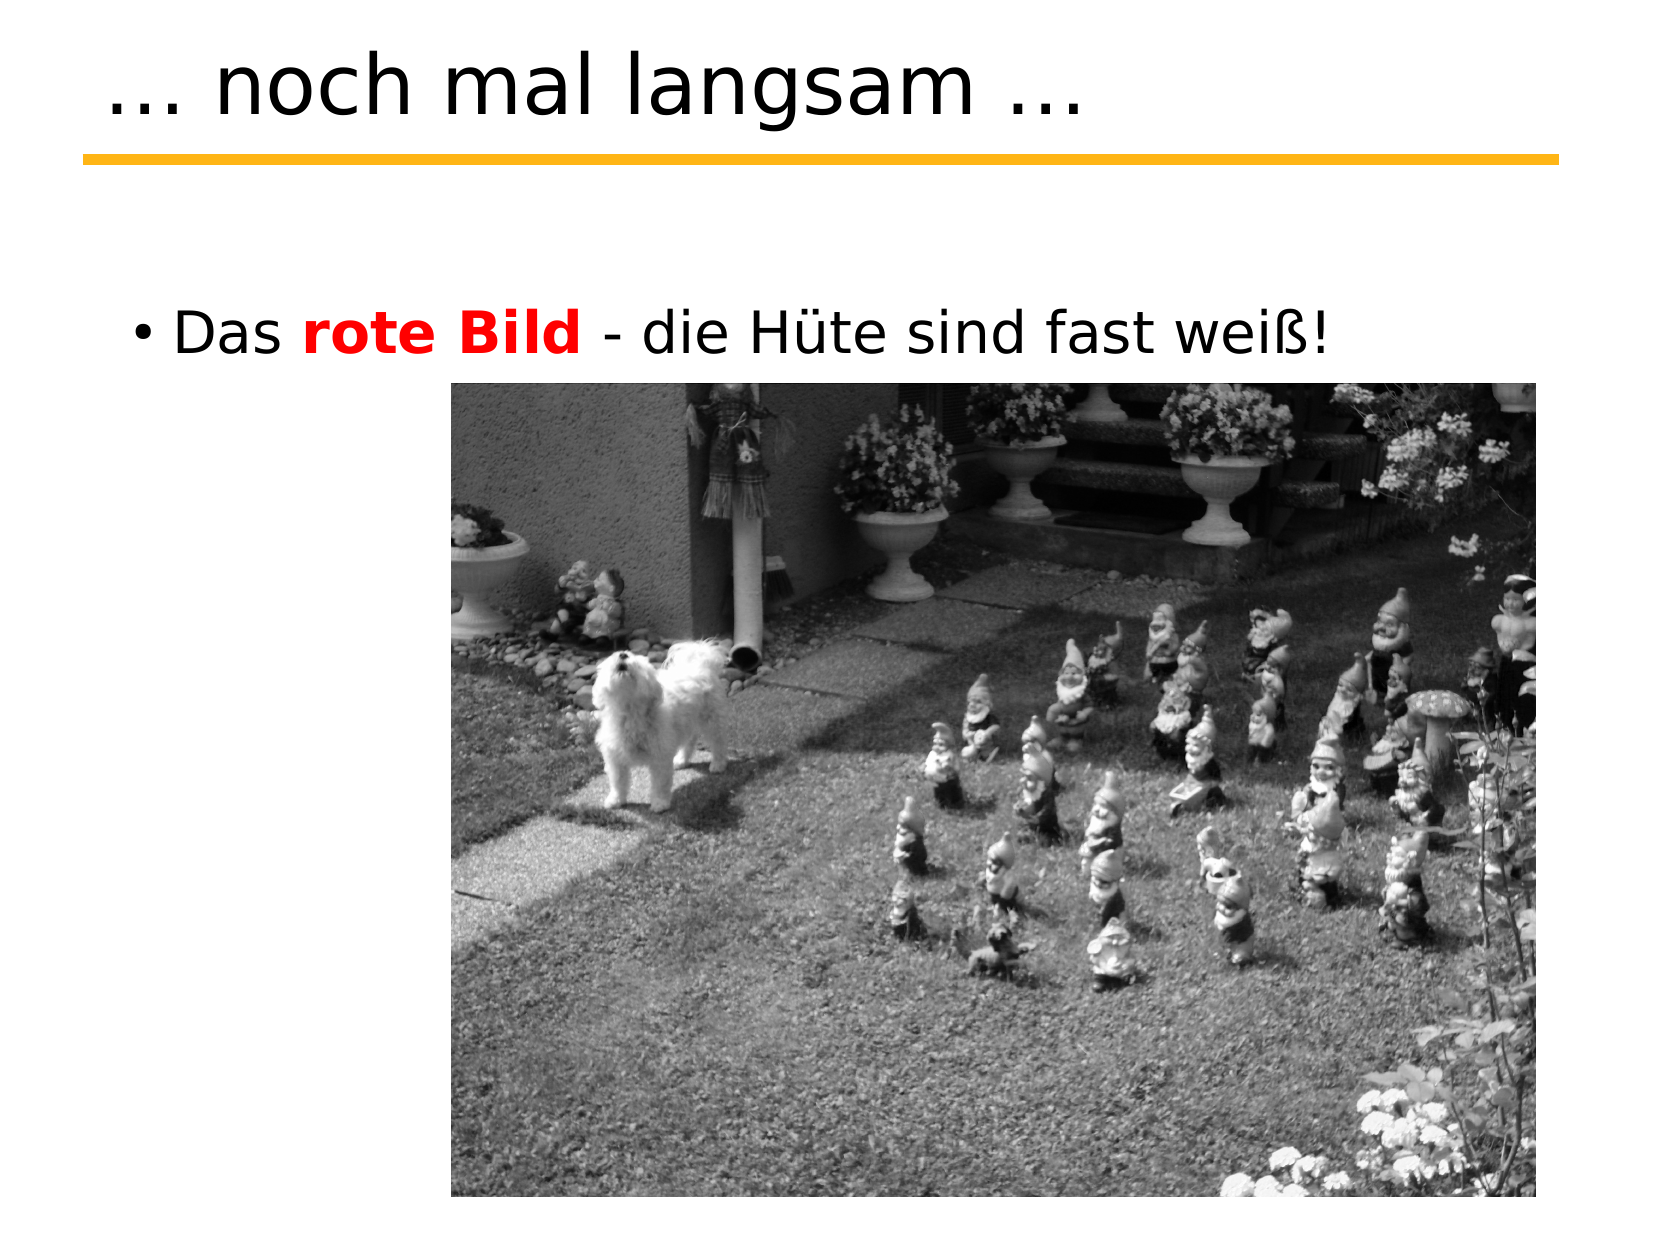

# … noch mal langsam …
 Das rote Bild - die Hüte sind fast weiß!